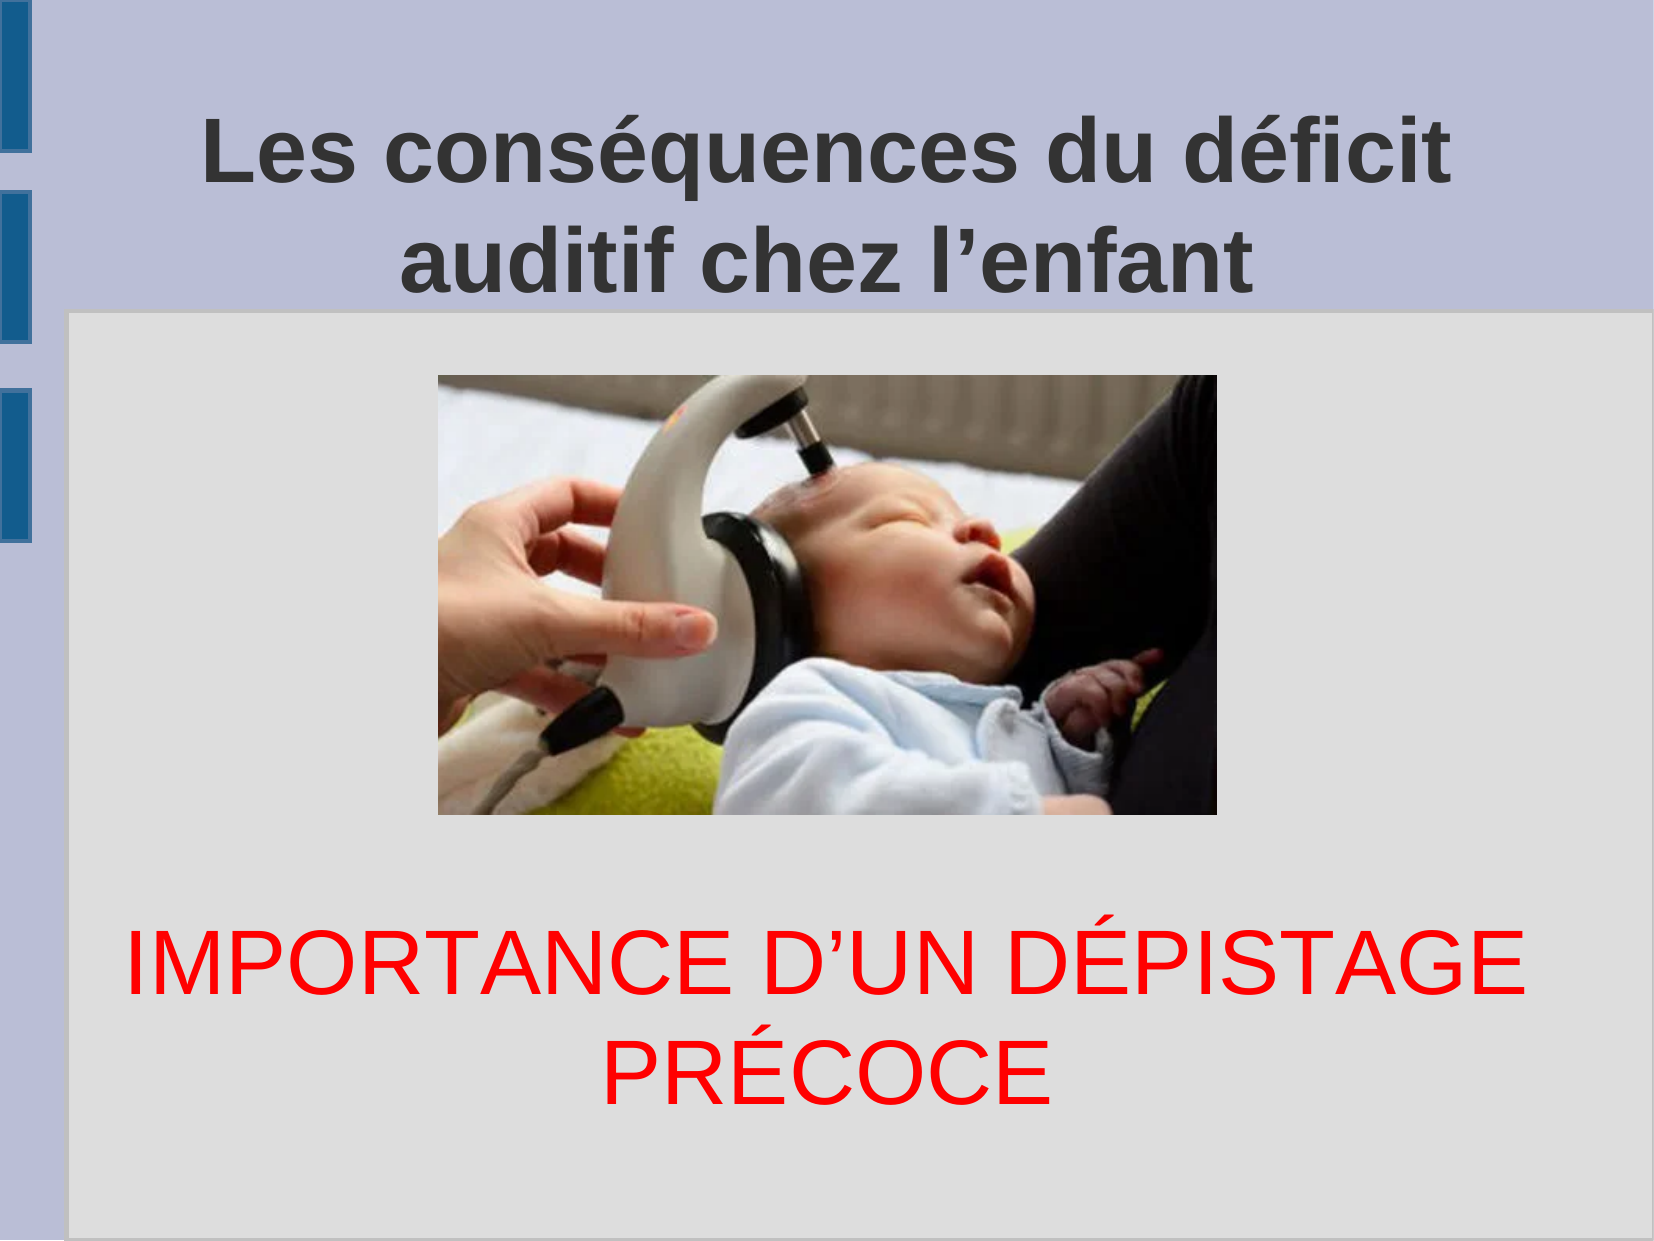

# Les conséquences du déficit auditif chez l’enfant
IMPORTANCE D’UN DÉPISTAGE PRÉCOCE